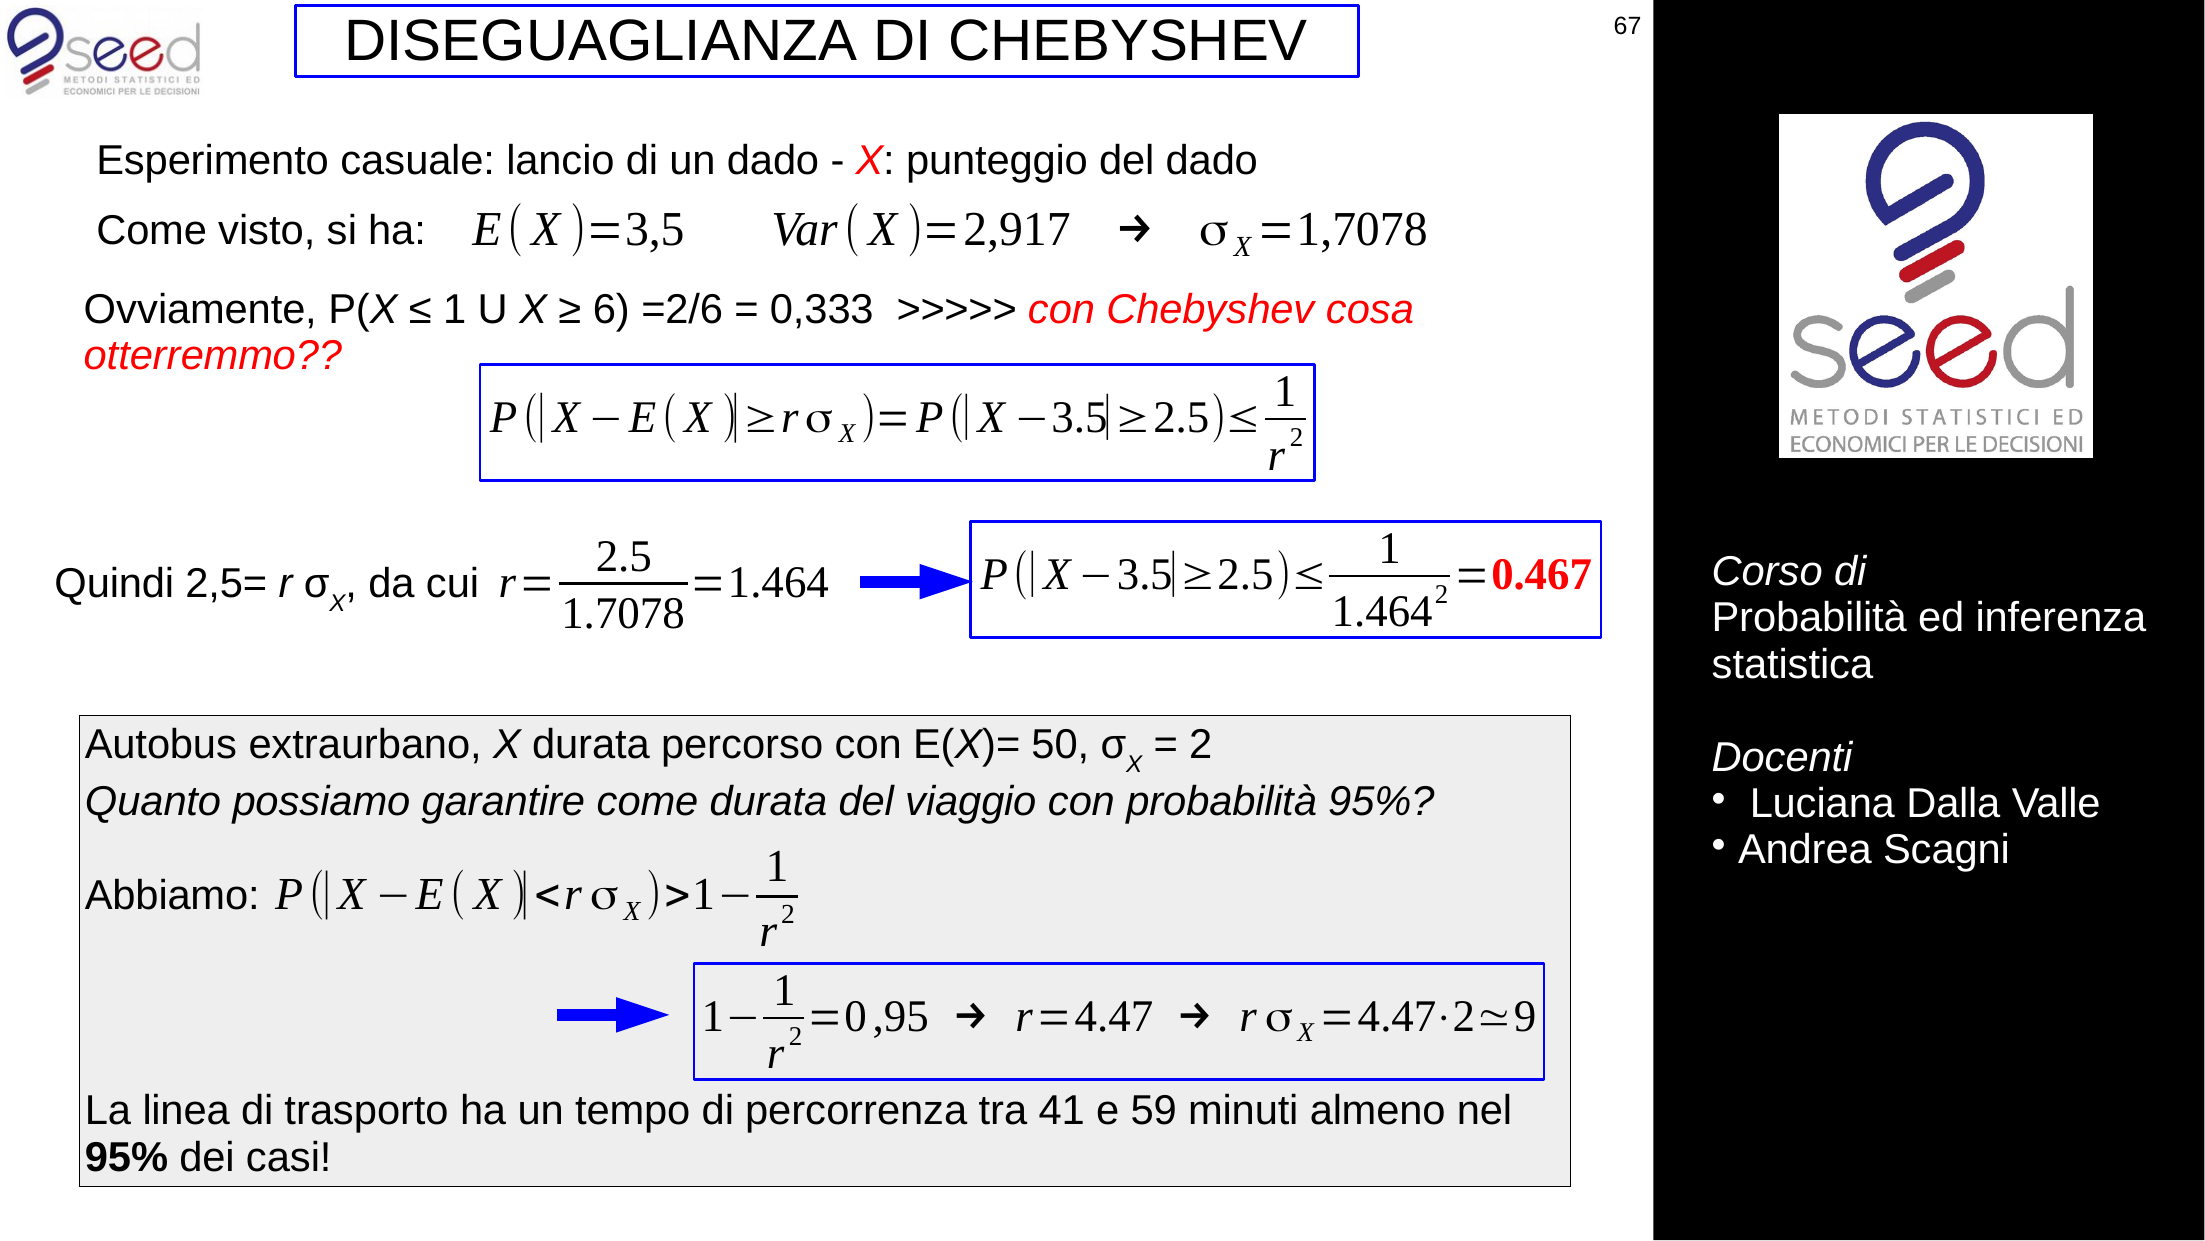

DISEGUAGLIANZA DI CHEBYSHEV
Esperimento casuale: lancio di un dado - X: punteggio del dado
Come visto, si ha:
Ovviamente, P(X ≤ 1 U X ≥ 6) =2/6 = 0,333 >>>>> con Chebyshev cosa otterremmo??
Quindi 2,5= r σX, da cui
Autobus extraurbano, X durata percorso con E(X)= 50, σX = 2
Quanto possiamo garantire come durata del viaggio con probabilità 95%?
Abbiamo:
La linea di trasporto ha un tempo di percorrenza tra 41 e 59 minuti almeno nel 95% dei casi!